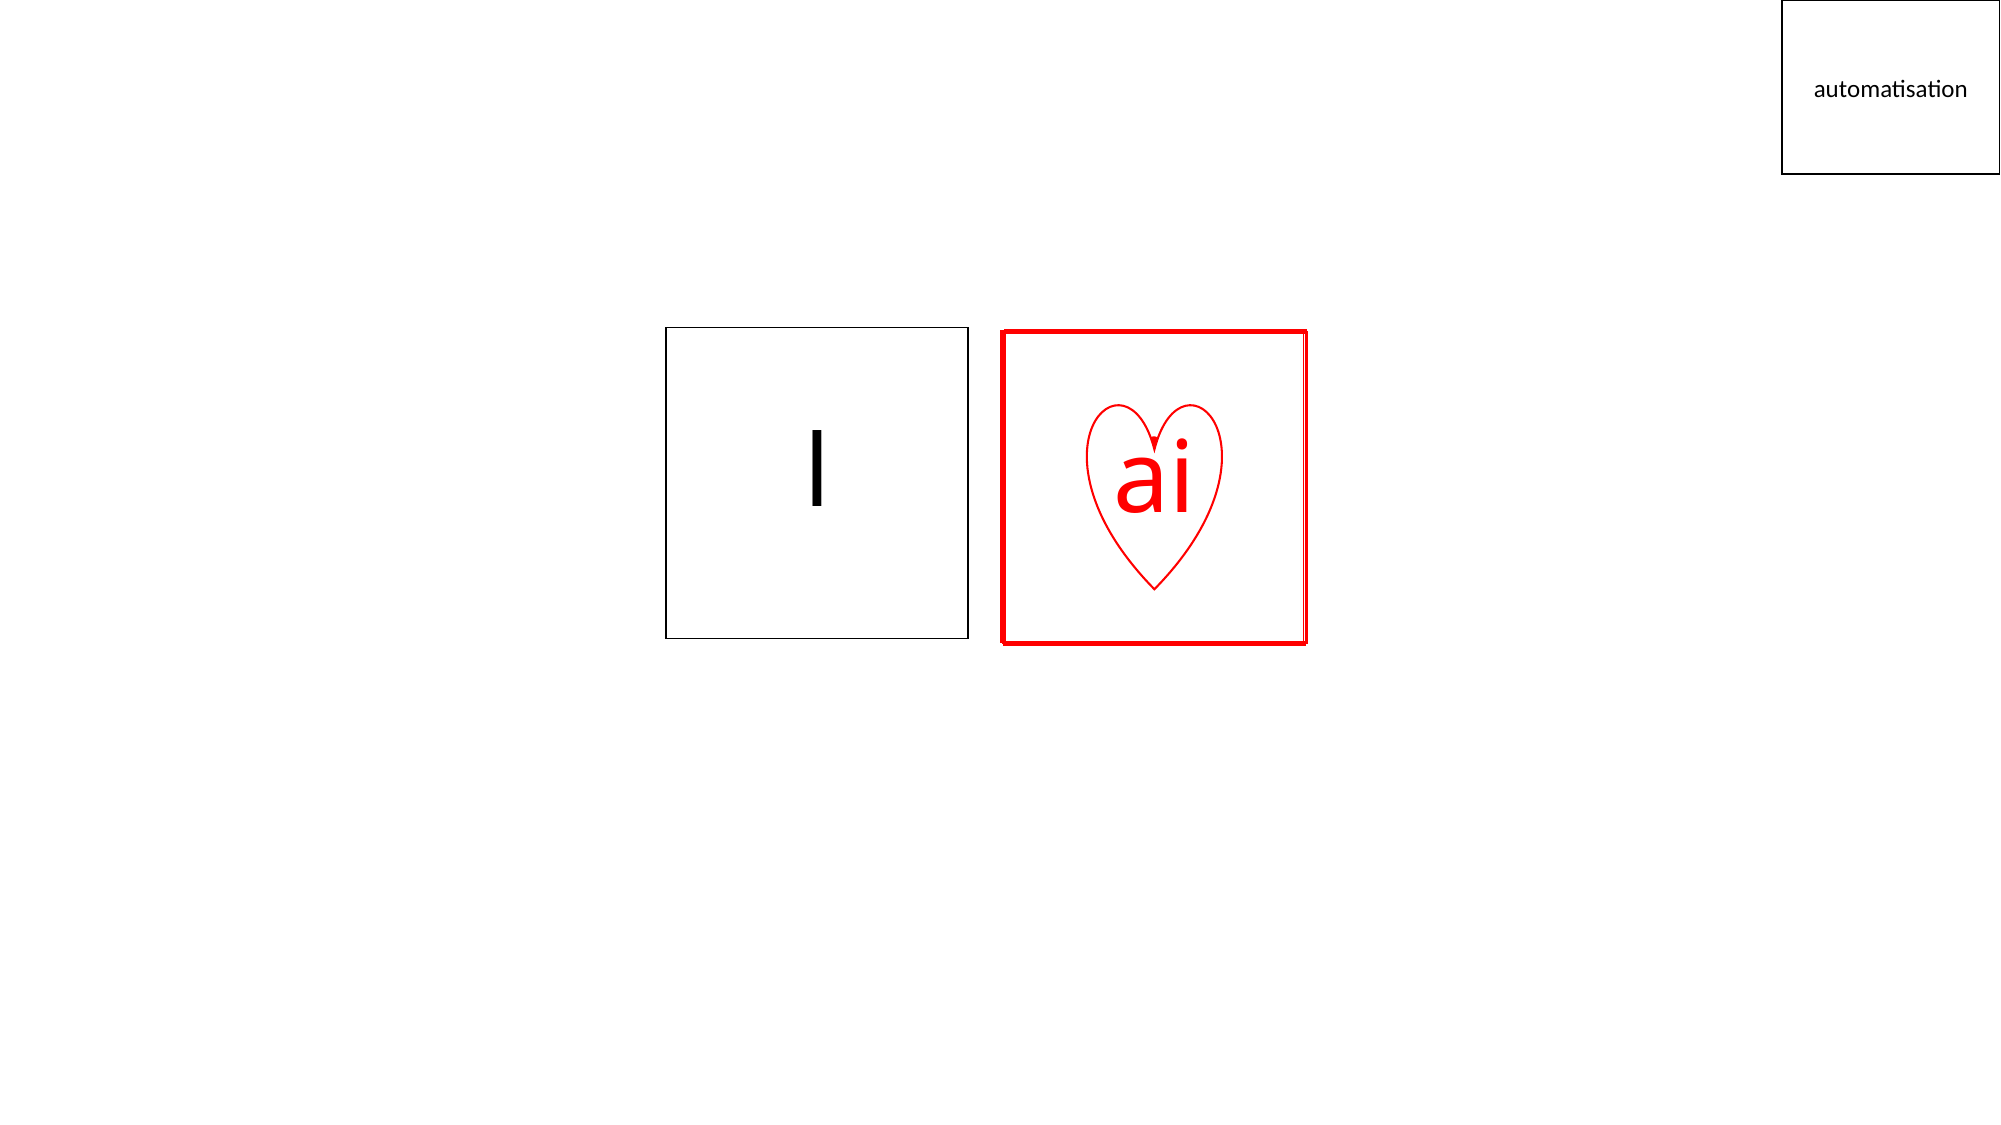

automatisation
l
a
u
ar
ir
i
o
ai